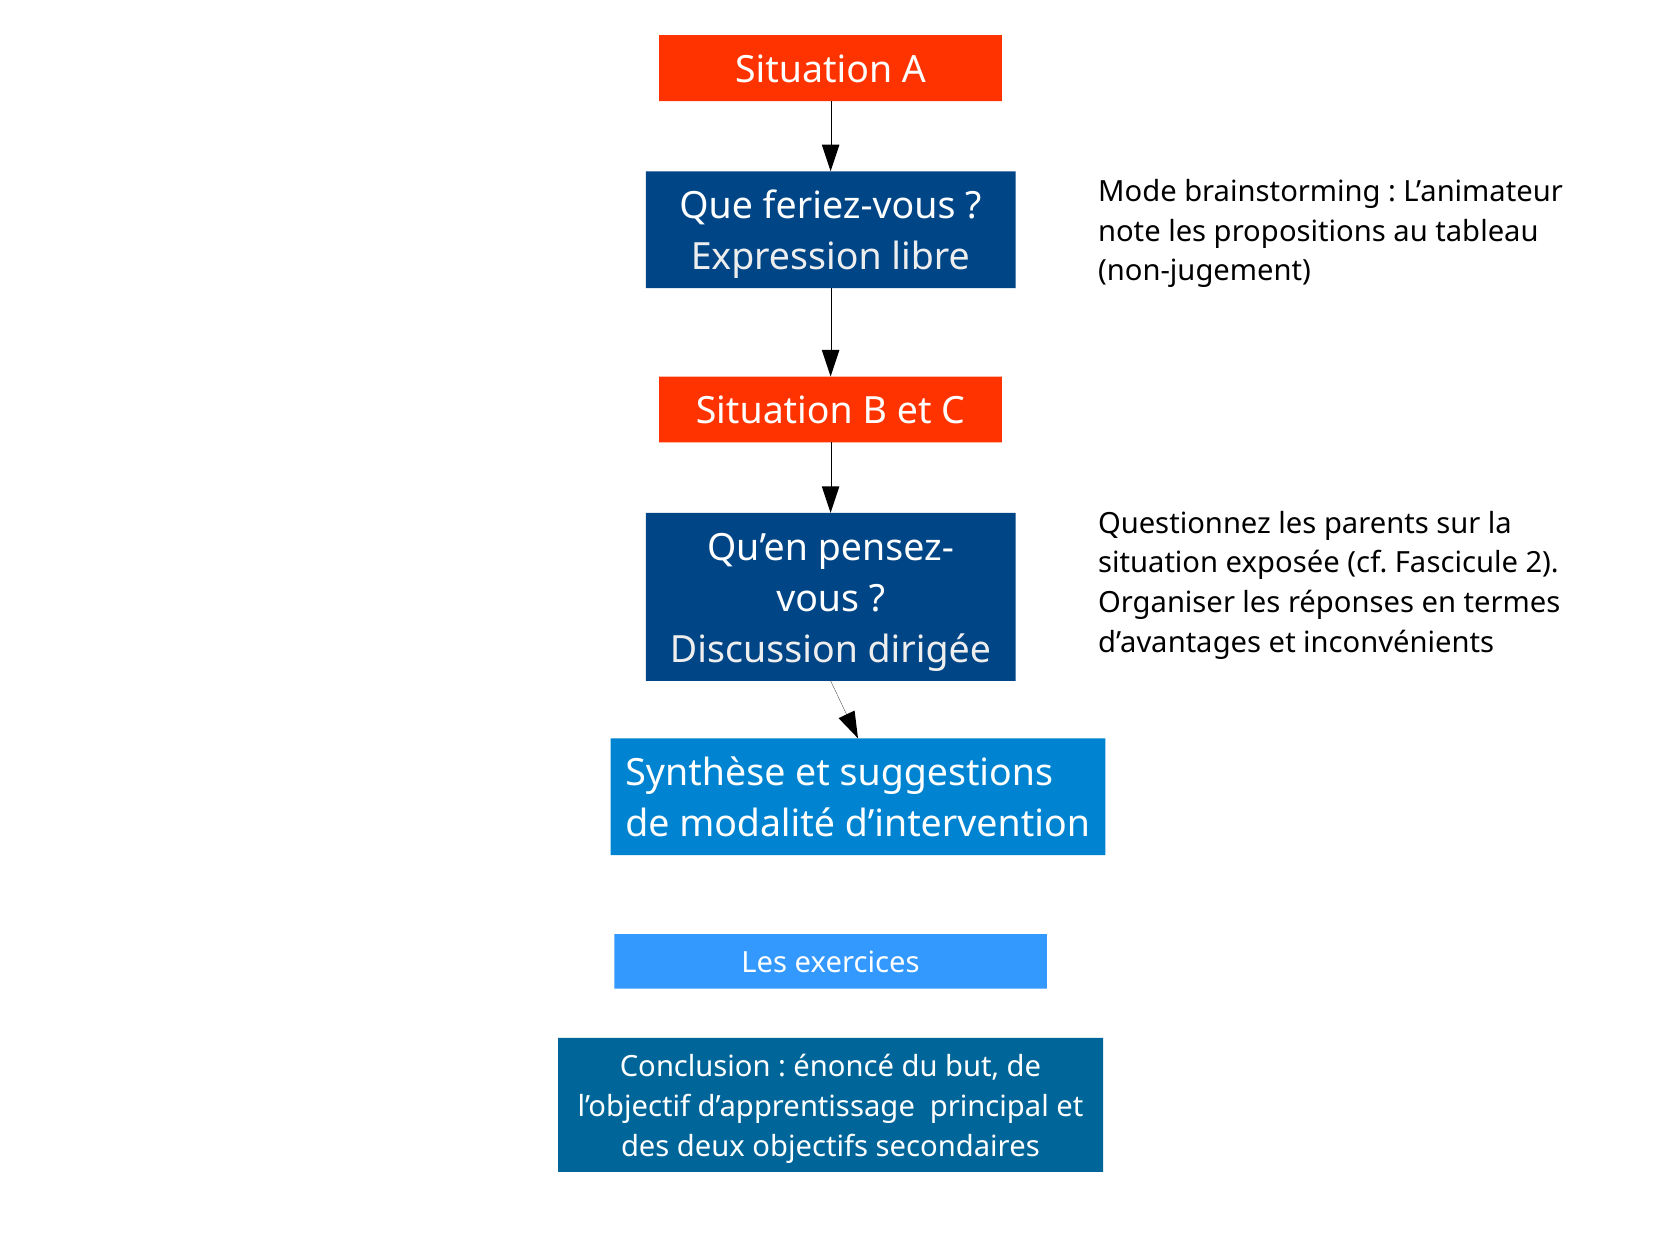

Situation A
Mode brainstorming : L’animateur note les propositions au tableau
(non-jugement)
Que feriez-vous ?
Expression libre
Situation B et C
Questionnez les parents sur la situation exposée (cf. Fascicule 2).
Organiser les réponses en termes d’avantages et inconvénients
Qu’en pensez-vous ?
Discussion dirigée
Synthèse et suggestions
de modalité d’intervention
Les exercices
Conclusion : énoncé du but, de l’objectif d’apprentissage principal et des deux objectifs secondaires